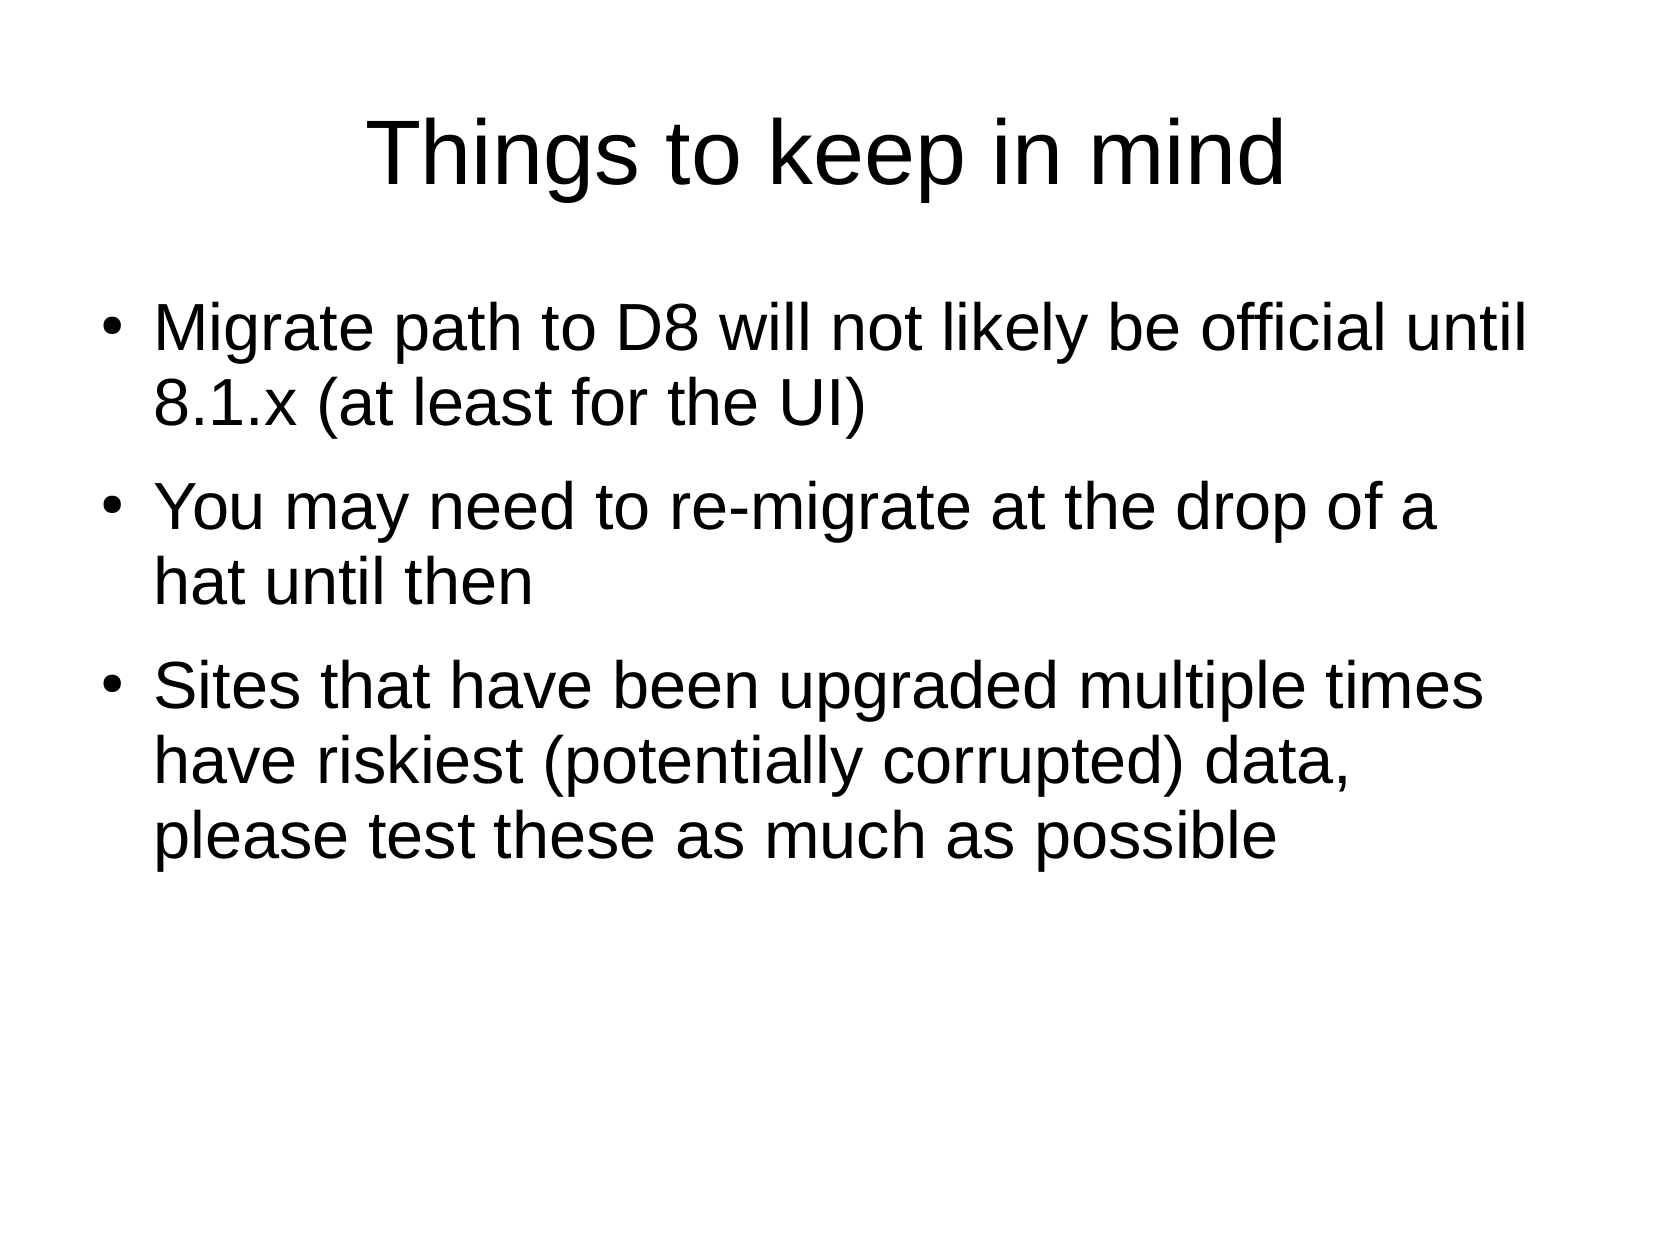

# Things to keep in mind
Migrate path to D8 will not likely be official until 8.1.x (at least for the UI)
You may need to re-migrate at the drop of a hat until then
Sites that have been upgraded multiple times have riskiest (potentially corrupted) data, please test these as much as possible